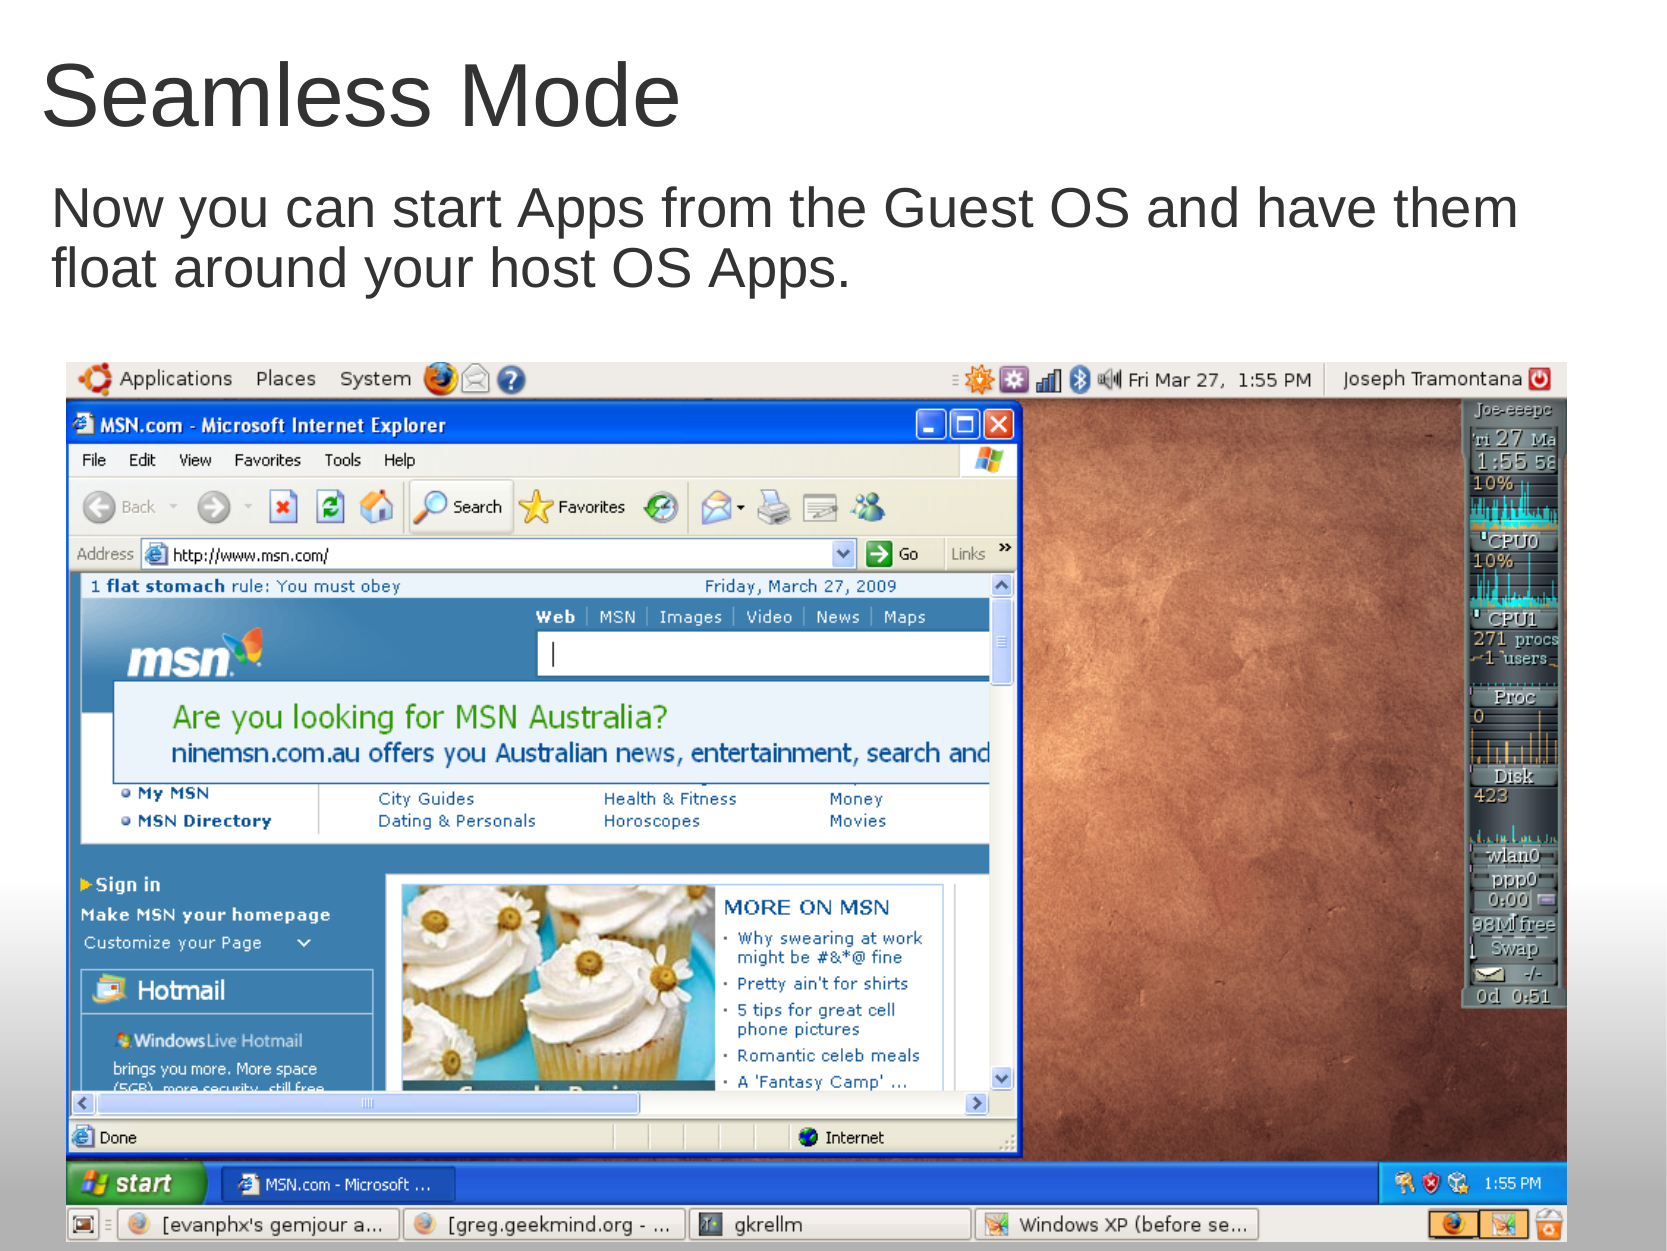

# Seamless Mode
Now you can start Apps from the Guest OS and have them float around your host OS Apps.